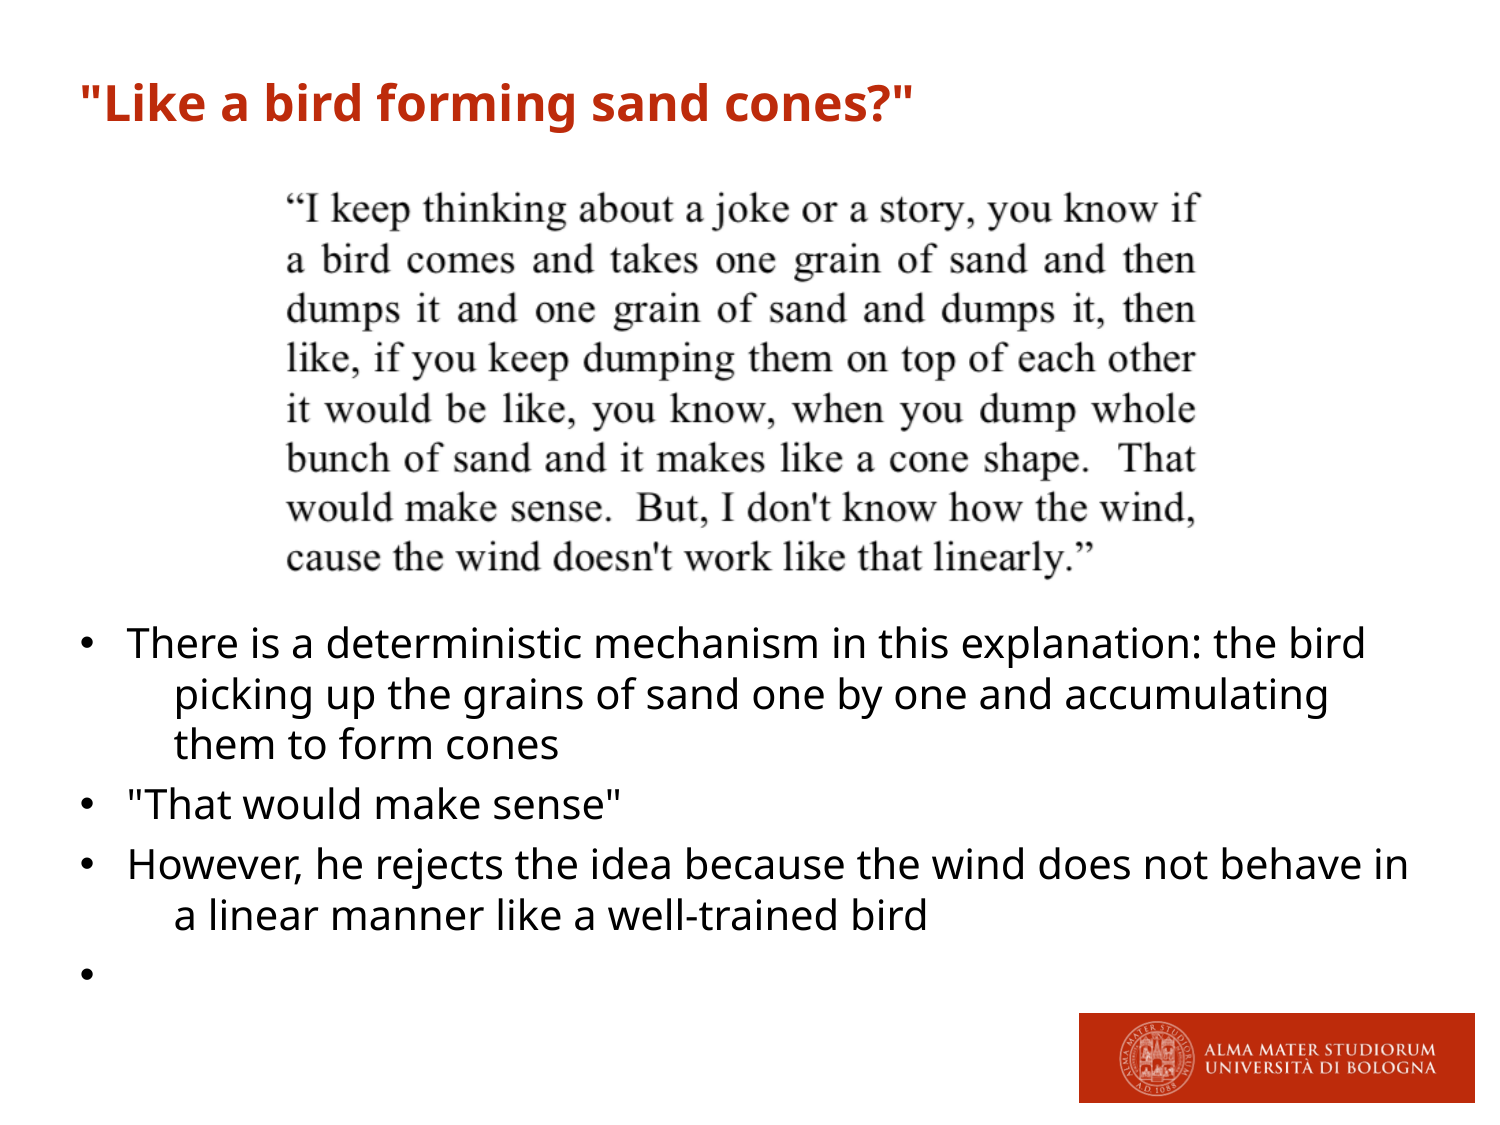

# "Like a bird forming sand cones?"
There is a deterministic mechanism in this explanation: the bird picking up the grains of sand one by one and accumulating them to form cones
"That would make sense"
However, he rejects the idea because the wind does not behave in a linear manner like a well-trained bird